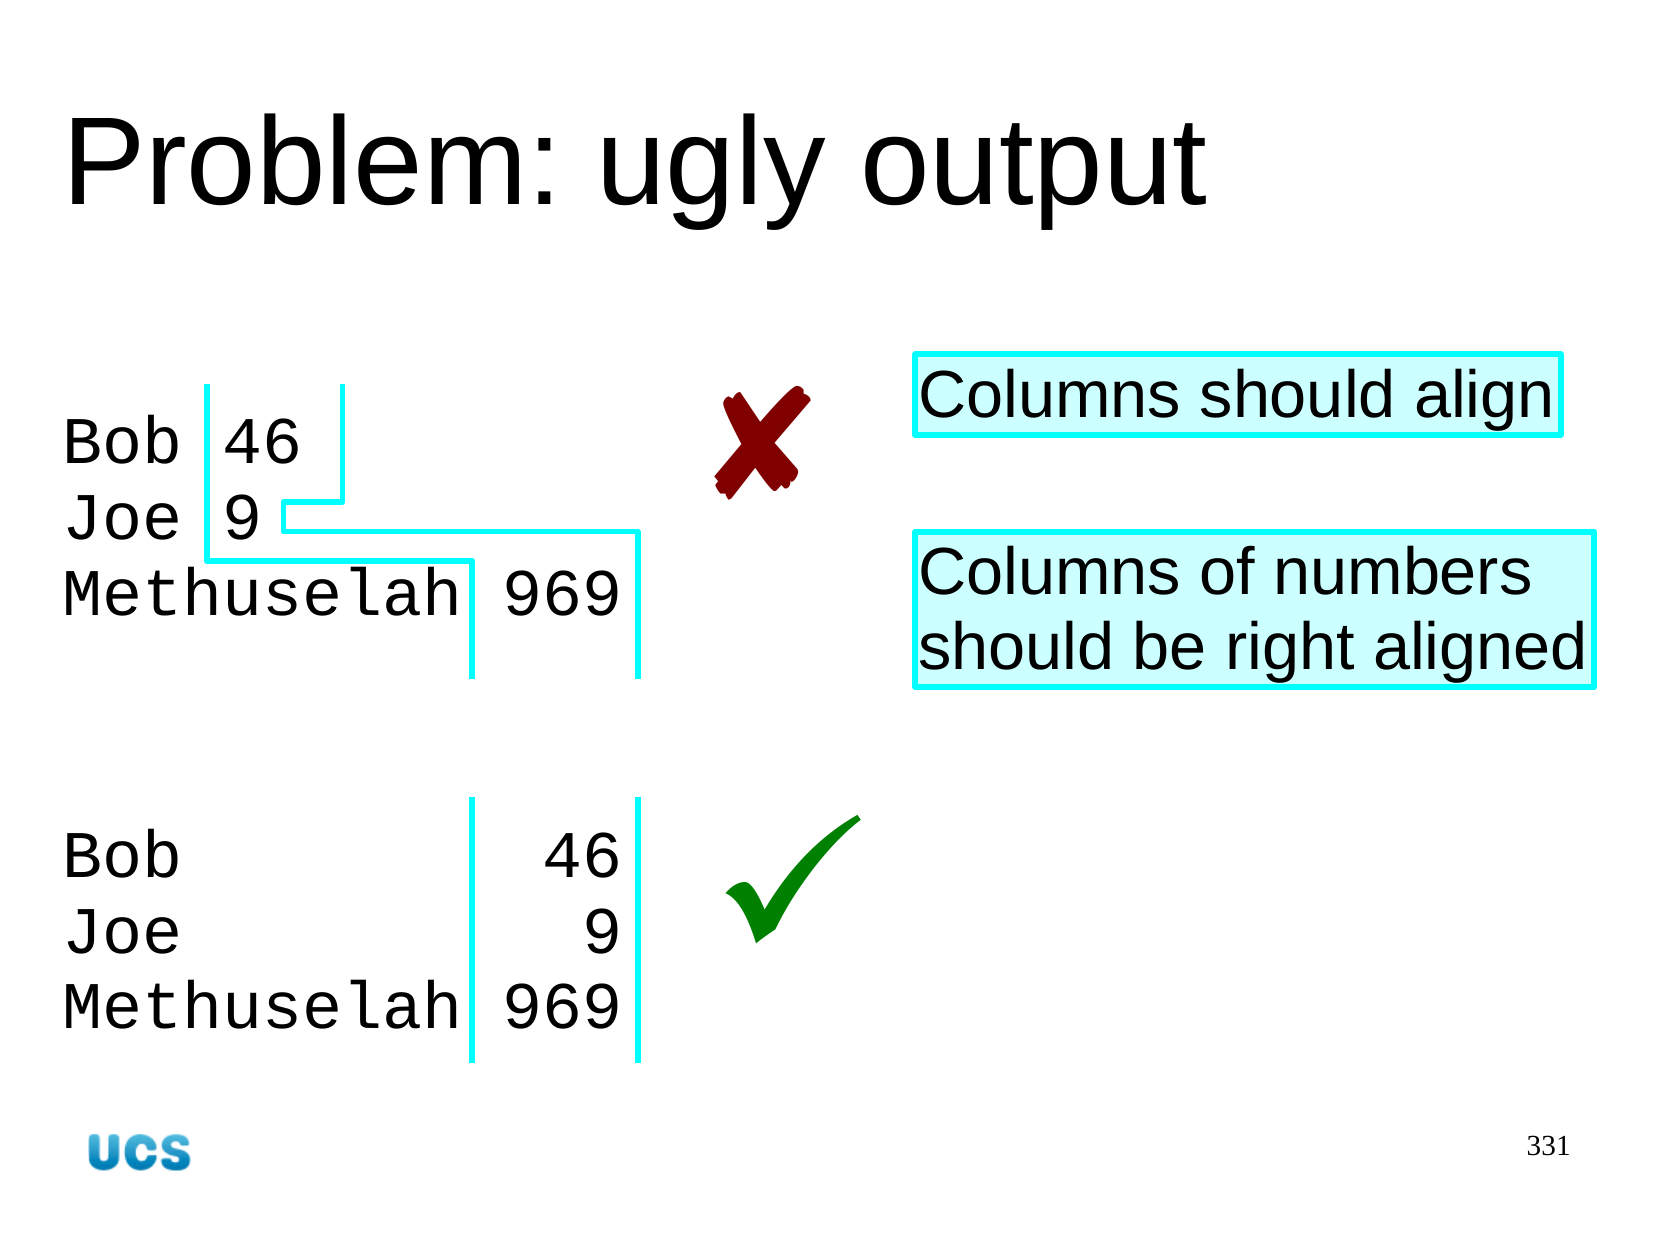

Problem: ugly output
✘
Columns should align
Bob 46
Joe 9
Methuselah 969
Columns of numbers
should be right aligned
Bob 46
Joe 9
Methuselah 969
✓
331